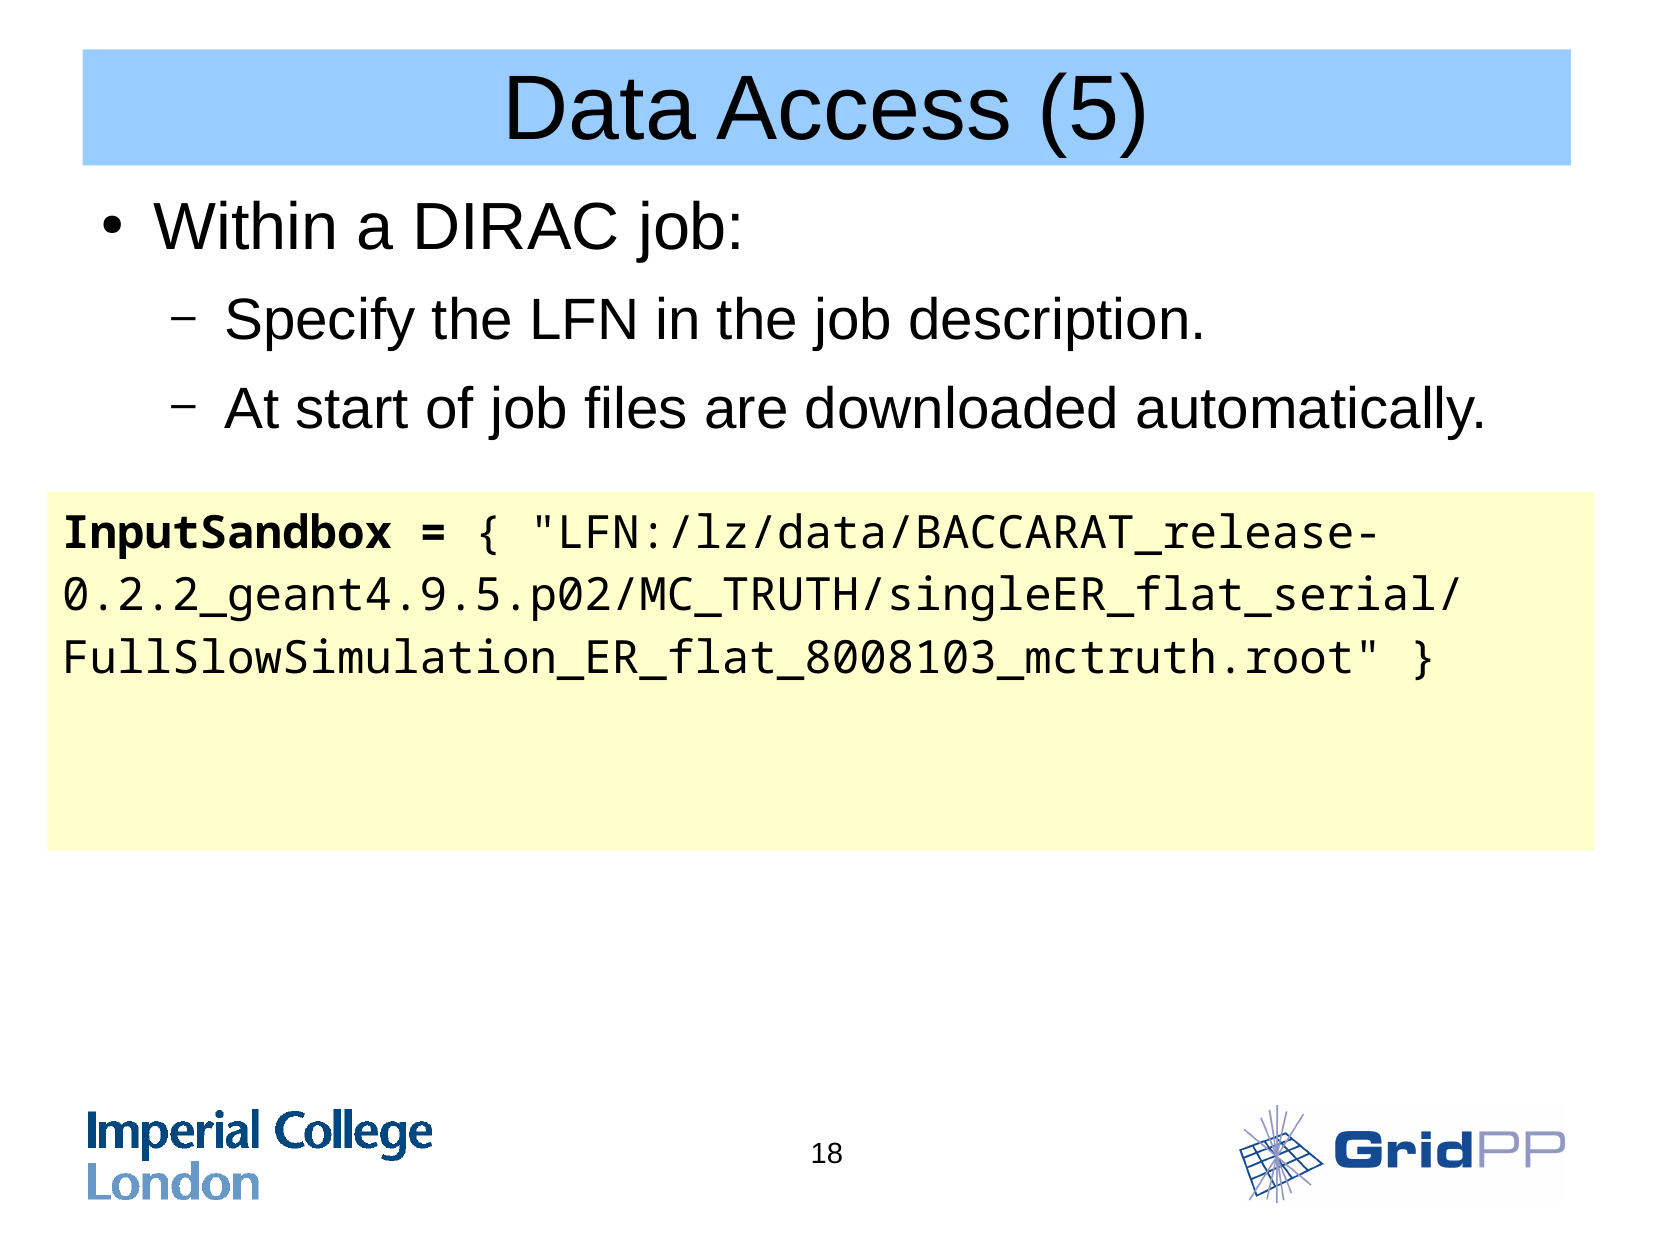

# Data Access (5)
Within a DIRAC job:
Specify the LFN in the job description.
At start of job files are downloaded automatically.
InputSandbox = { "LFN:/lz/data/BACCARAT_release-0.2.2_geant4.9.5.p02/MC_TRUTH/singleER_flat_serial/FullSlowSimulation_ER_flat_8008103_mctruth.root" }